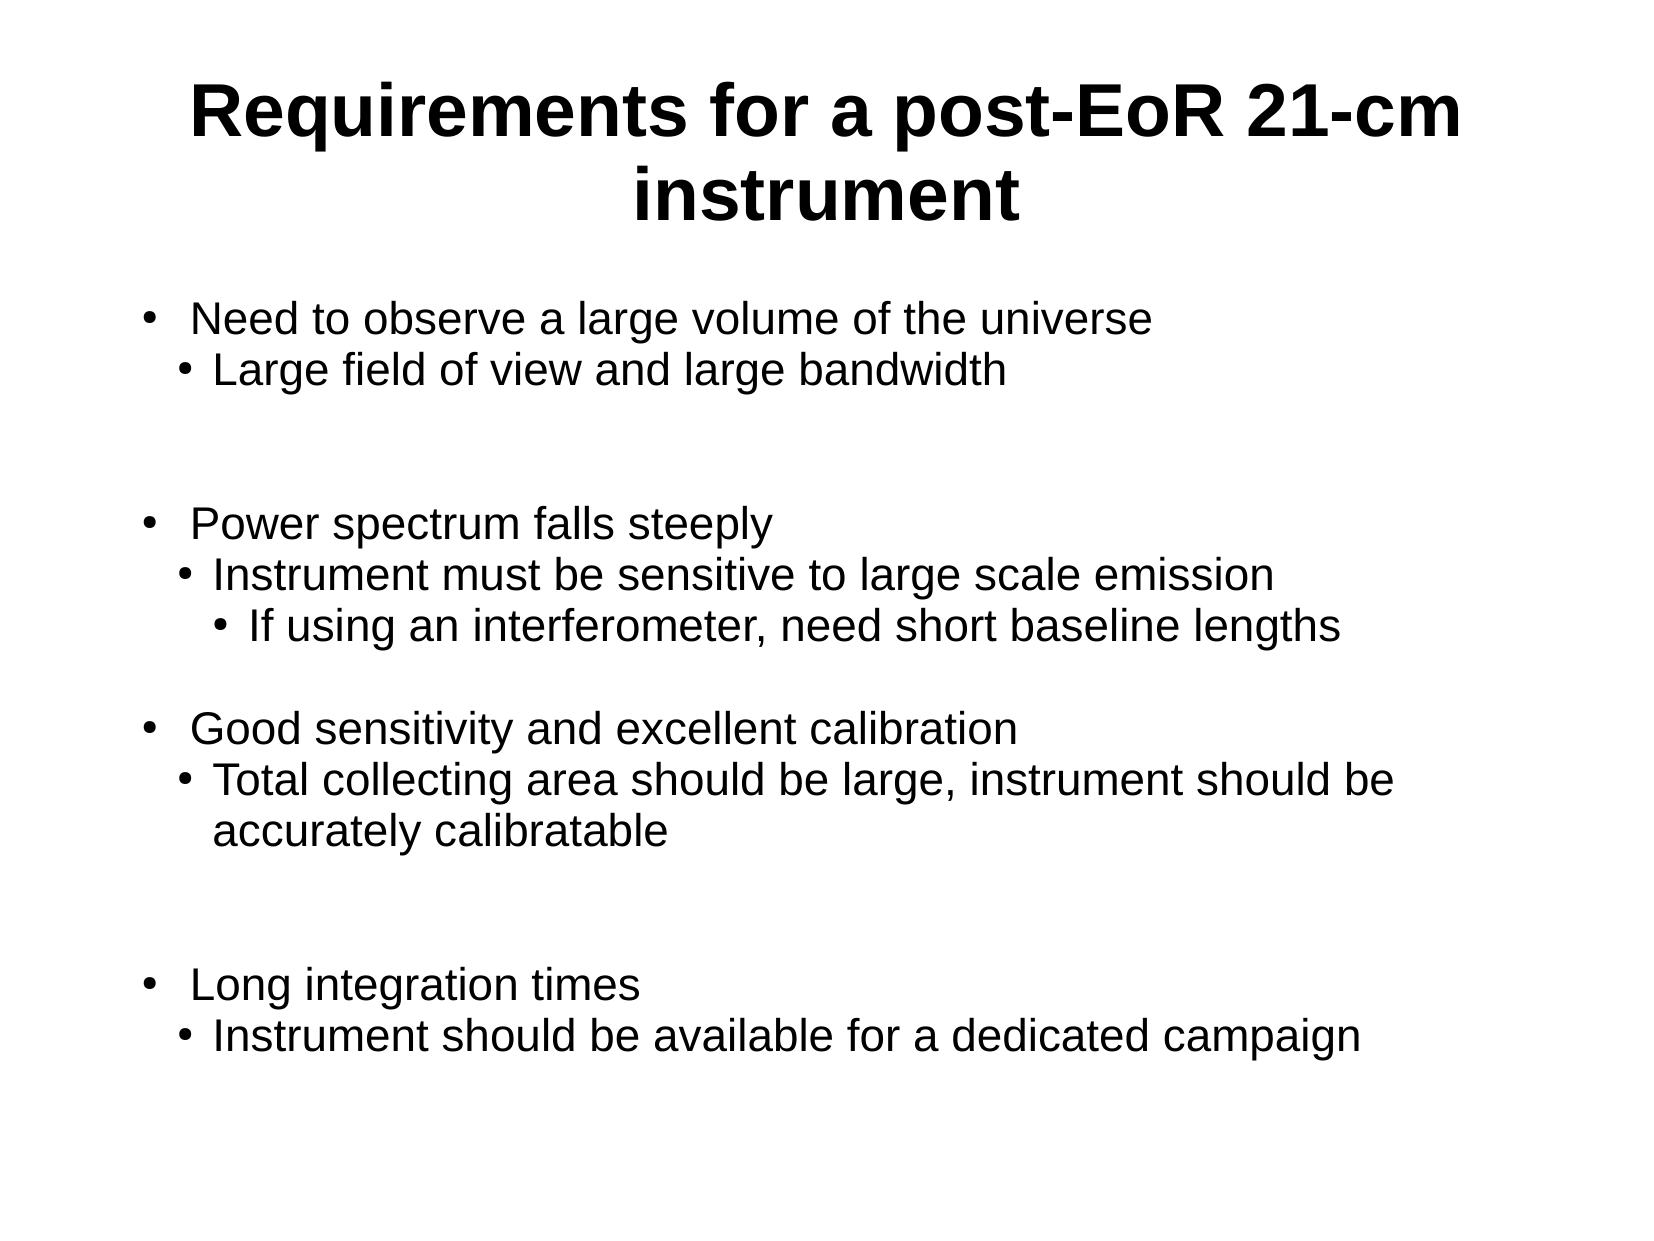

# Requirements for a post-EoR 21-cm instrument
 Need to observe a large volume of the universe
Large field of view and large bandwidth
 Power spectrum falls steeply
Instrument must be sensitive to large scale emission
If using an interferometer, need short baseline lengths
 Good sensitivity and excellent calibration
Total collecting area should be large, instrument should be accurately calibratable
 Long integration times
Instrument should be available for a dedicated campaign